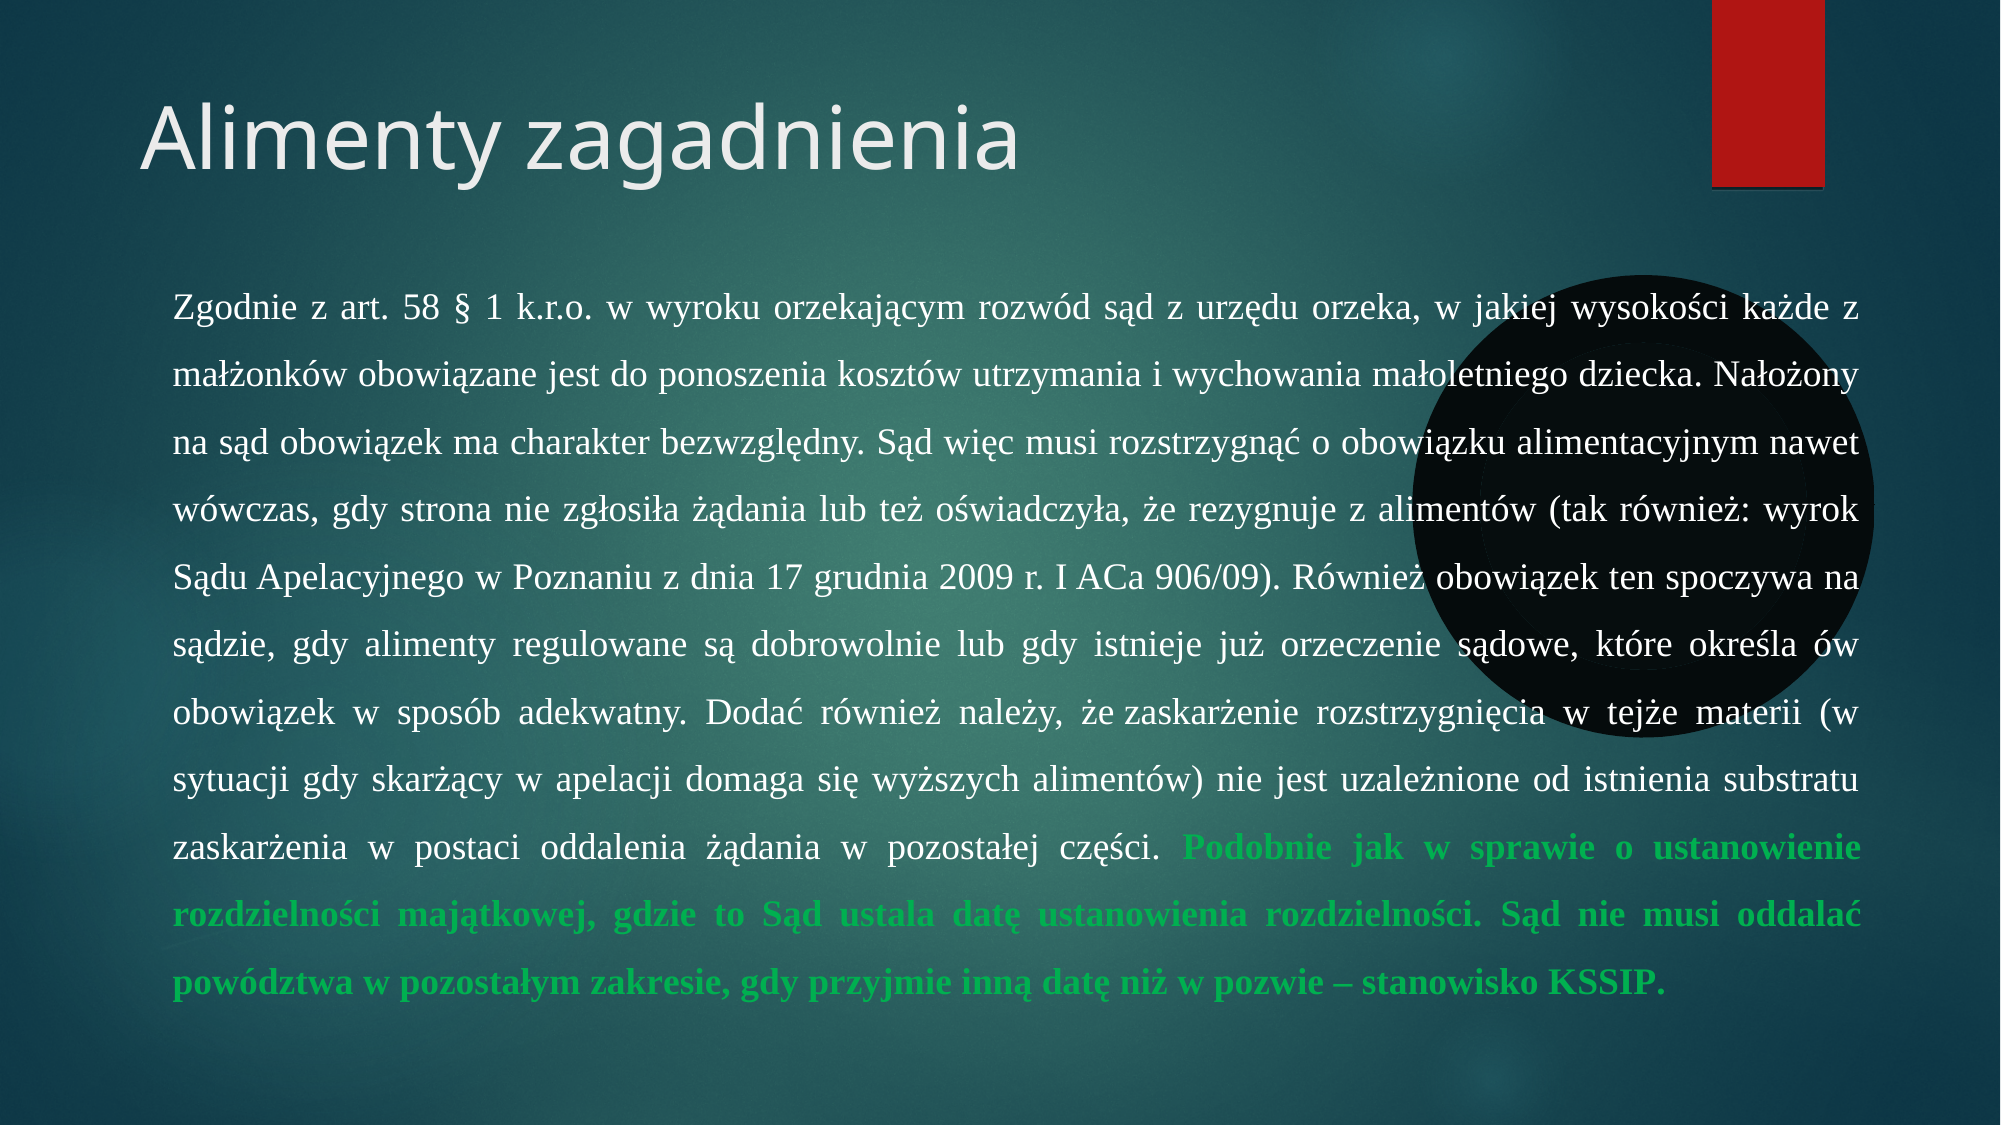

# Alimenty zagadnienia
Zgodnie z art. 58 § 1 k.r.o. w wyroku orzekającym rozwód sąd z urzędu orzeka, w jakiej wysokości każde z małżonków obowiązane jest do ponoszenia kosztów utrzymania i wychowania małoletniego dziecka. Nałożony na sąd obowiązek ma charakter bezwzględny. Sąd więc musi rozstrzygnąć o obowiązku alimentacyjnym nawet wówczas, gdy strona nie zgłosiła żądania lub też oświadczyła, że rezygnuje z alimentów (tak również: wyrok Sądu Apelacyjnego w Poznaniu z dnia 17 grudnia 2009 r. I ACa 906/09). Również obowiązek ten spoczywa na sądzie, gdy alimenty regulowane są dobrowolnie lub gdy istnieje już orzeczenie sądowe, które określa ów obowiązek w sposób adekwatny. Dodać również należy, że zaskarżenie rozstrzygnięcia w tejże materii (w sytuacji gdy skarżący w apelacji domaga się wyższych alimentów) nie jest uzależnione od istnienia substratu zaskarżenia w postaci oddalenia żądania w pozostałej części. Podobnie jak w sprawie o ustanowienie rozdzielności majątkowej, gdzie to Sąd ustala datę ustanowienia rozdzielności. Sąd nie musi oddalać powództwa w pozostałym zakresie, gdy przyjmie inną datę niż w pozwie – stanowisko KSSIP.